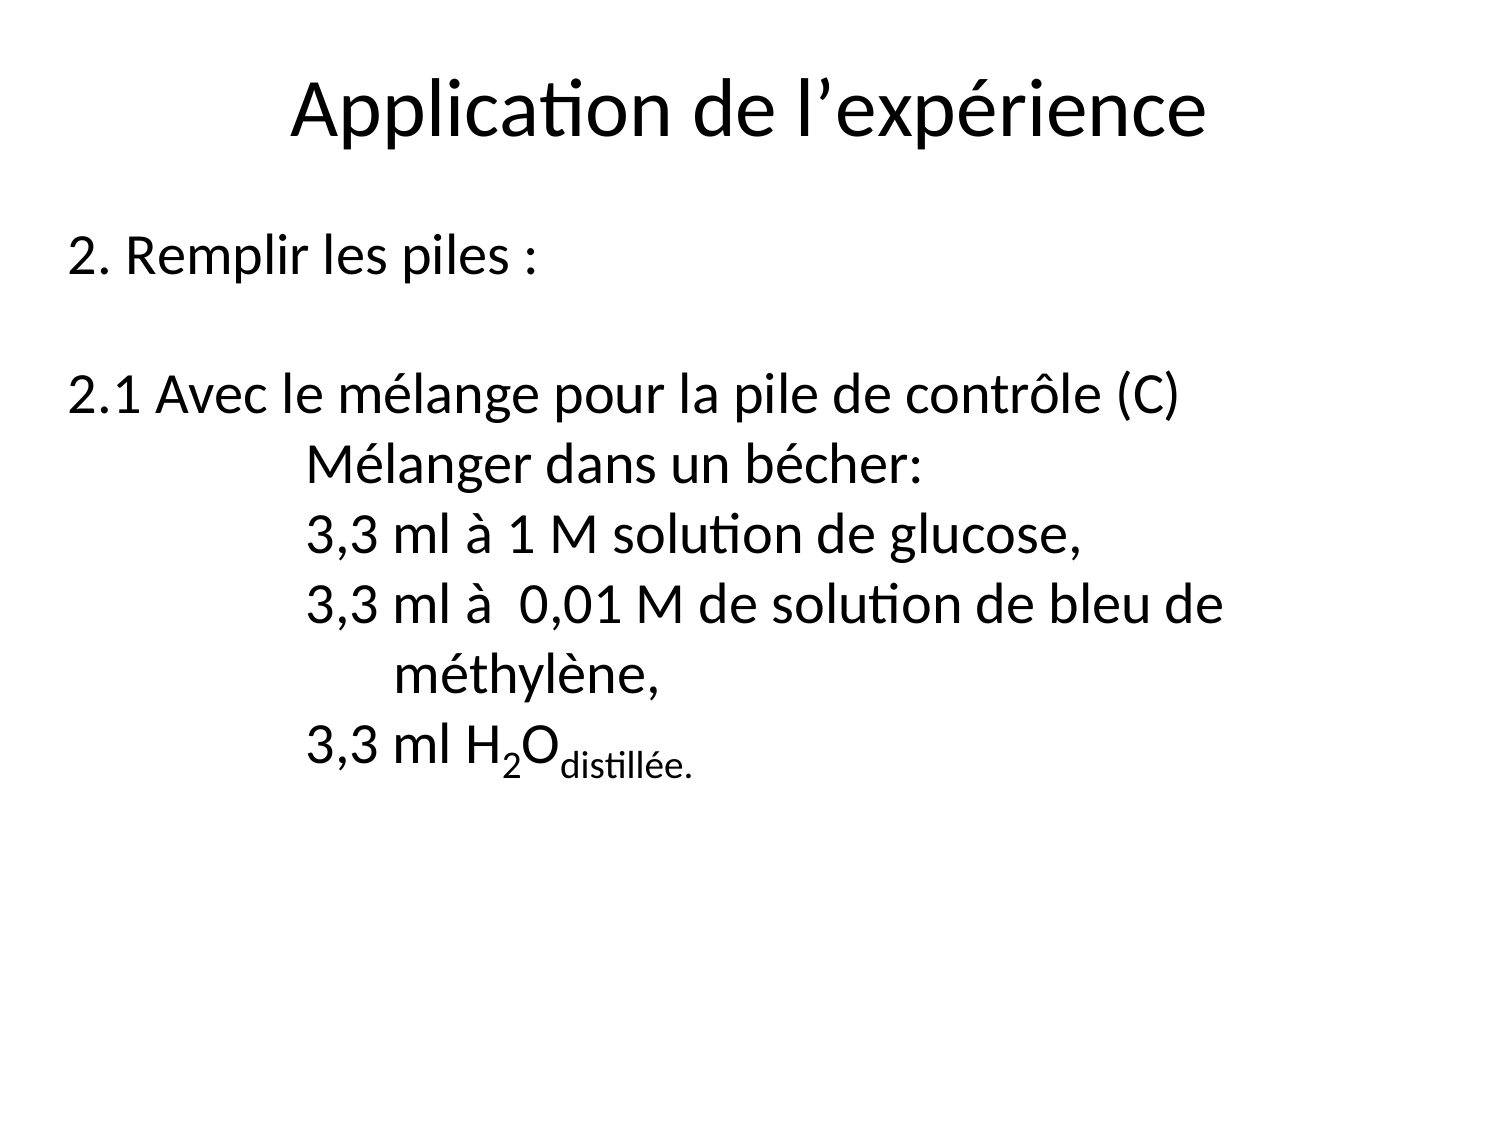

# Application de l’expérience
2. Remplir les piles :
2.1 Avec le mélange pour la pile de contrôle (C)
Mélanger dans un bécher:
3,3 ml à 1 M solution de glucose,
3,3 ml à 0,01 M de solution de bleu de méthylène,
3,3 ml H2Odistillée.